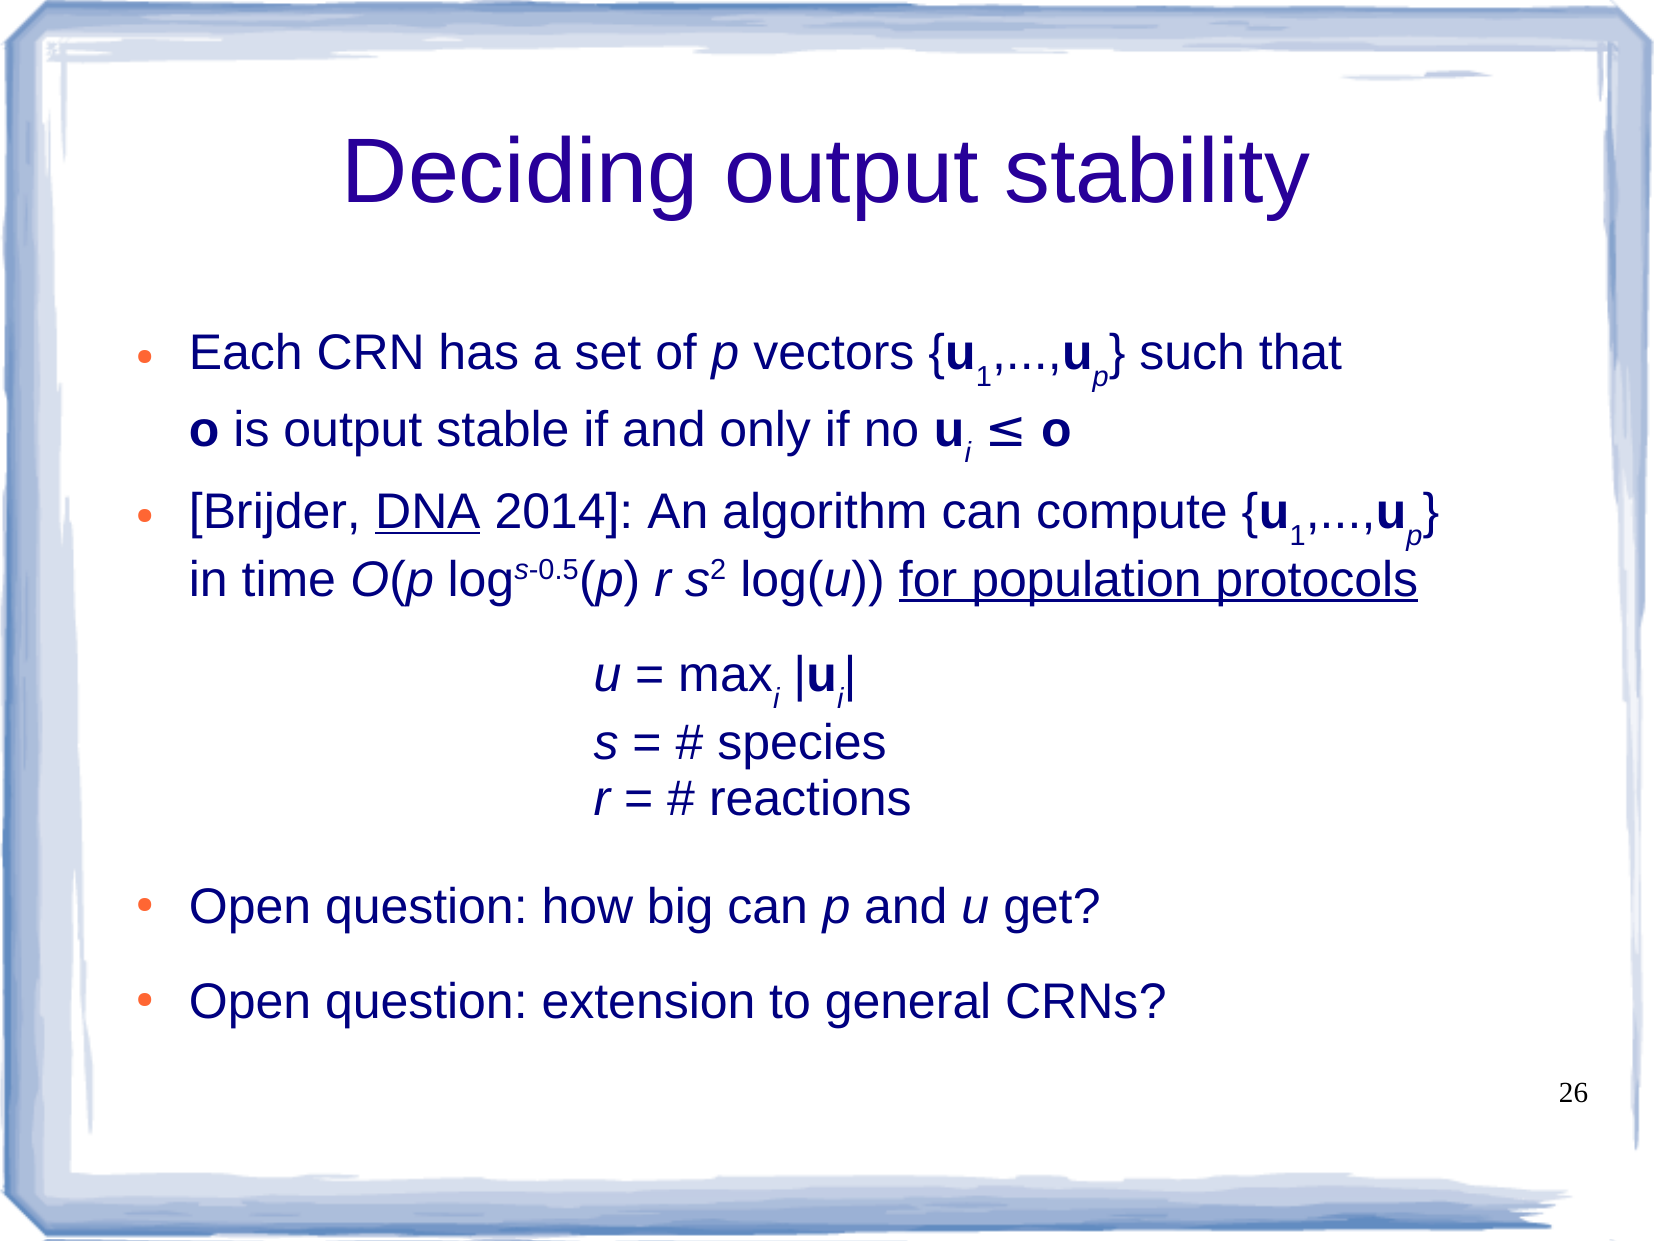

# Deciding output stability
Each CRN has a set of p vectors {u1,...,up} such that o is output stable if and only if no ui ≤ o
[Brijder, DNA 2014]: An algorithm can compute {u1,...,up} in time O(p logs-0.5(p) r s2 log(u)) for population protocols
u = maxi |ui|
s = # species
r = # reactions
Open question: how big can p and u get?
Open question: extension to general CRNs?
26